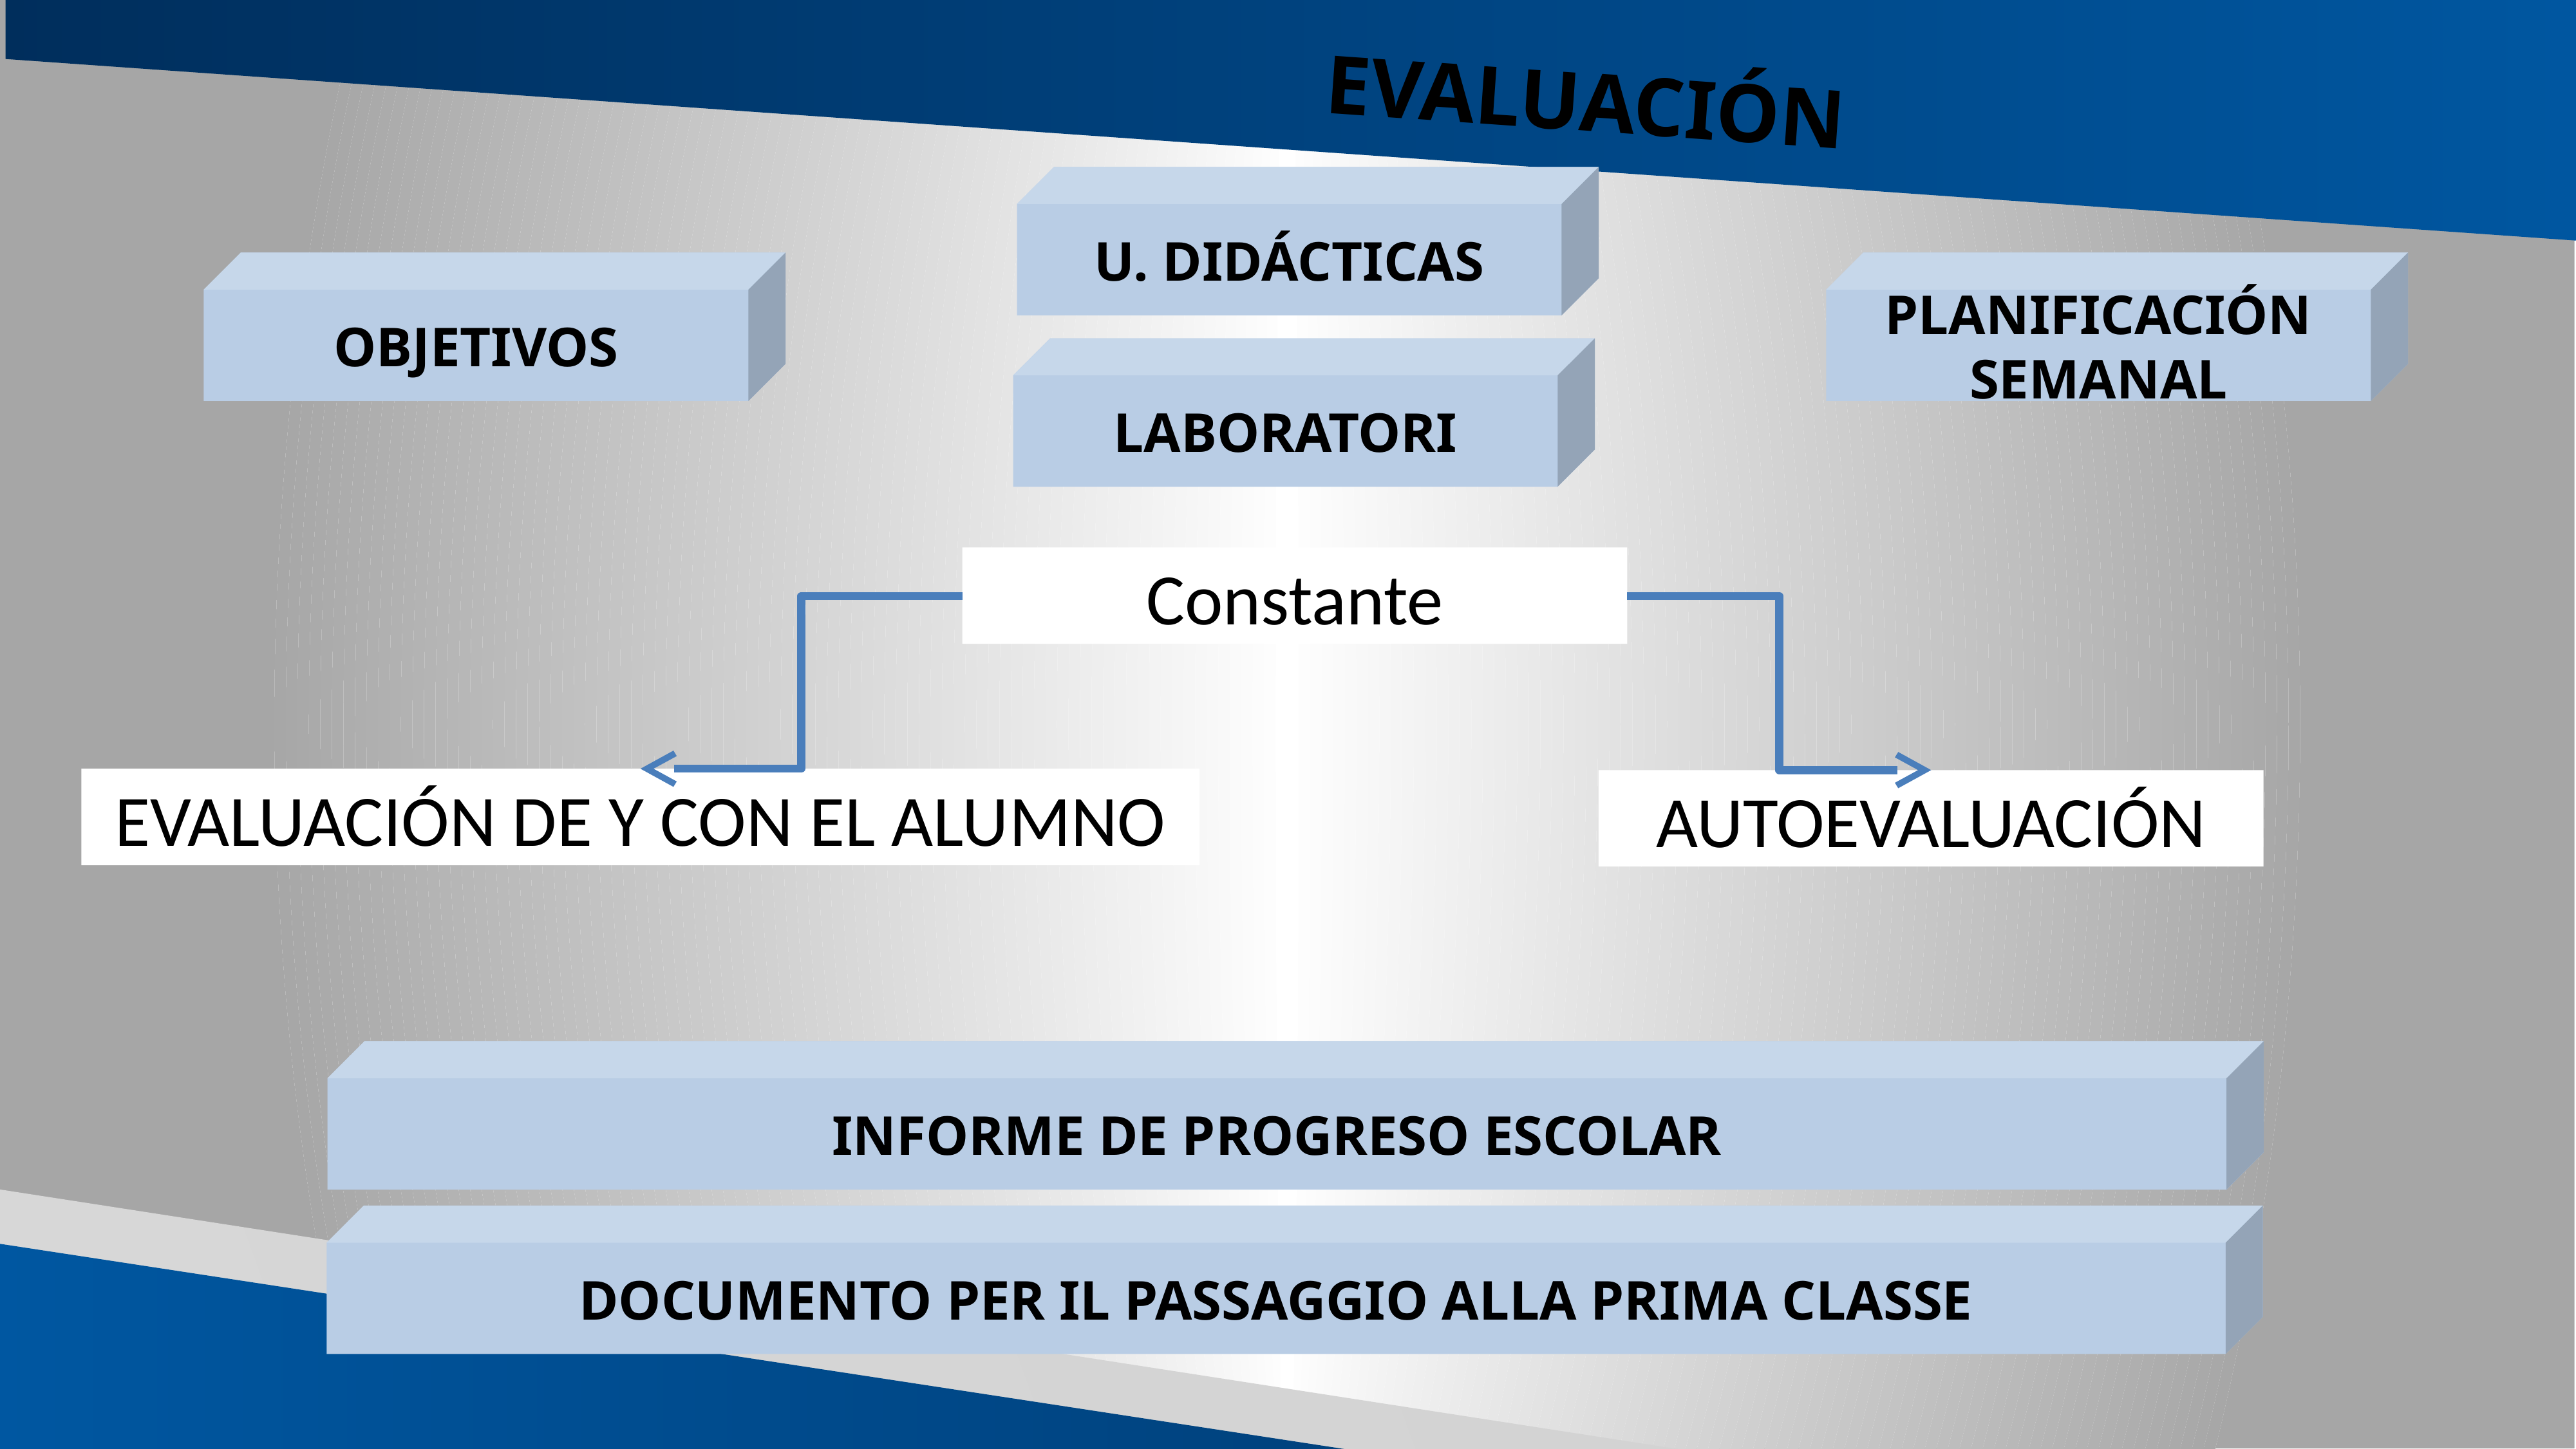

EVALUACIÓN
U. DIDÁCTICAS
LABORATORI
OBJETIVOS
PLANIFICACIÓN SEMANAL
Constante
EVALUACIÓN DE Y CON EL ALUMNO
AUTOEVALUACIÓN
INFORME DE PROGRESO ESCOLAR
DOCUMENTO PER IL PASSAGGIO ALLA PRIMA CLASSE